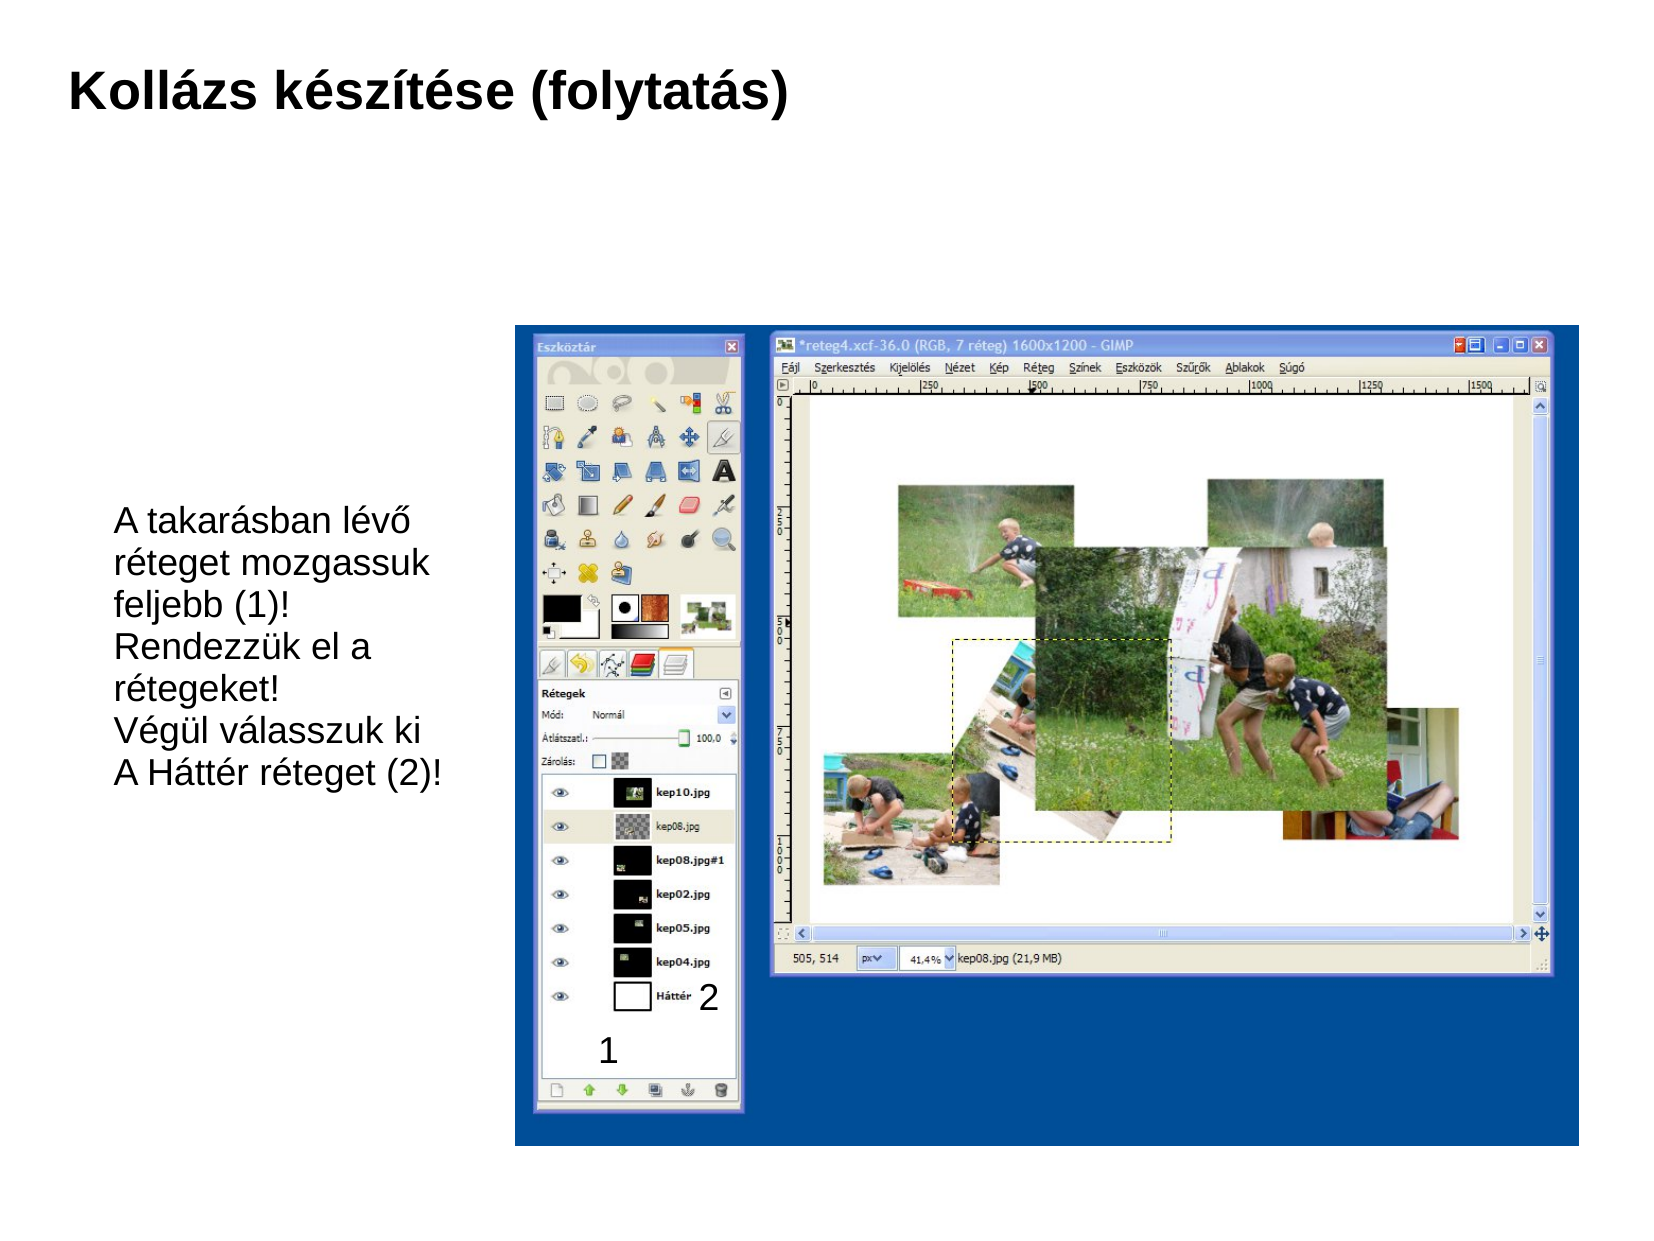

Kollázs készítése (folytatás)
A takarásban lévő
réteget mozgassuk
feljebb (1)!
Rendezzük el a
rétegeket!
Végül válasszuk ki
A Háttér réteget (2)!
2
1